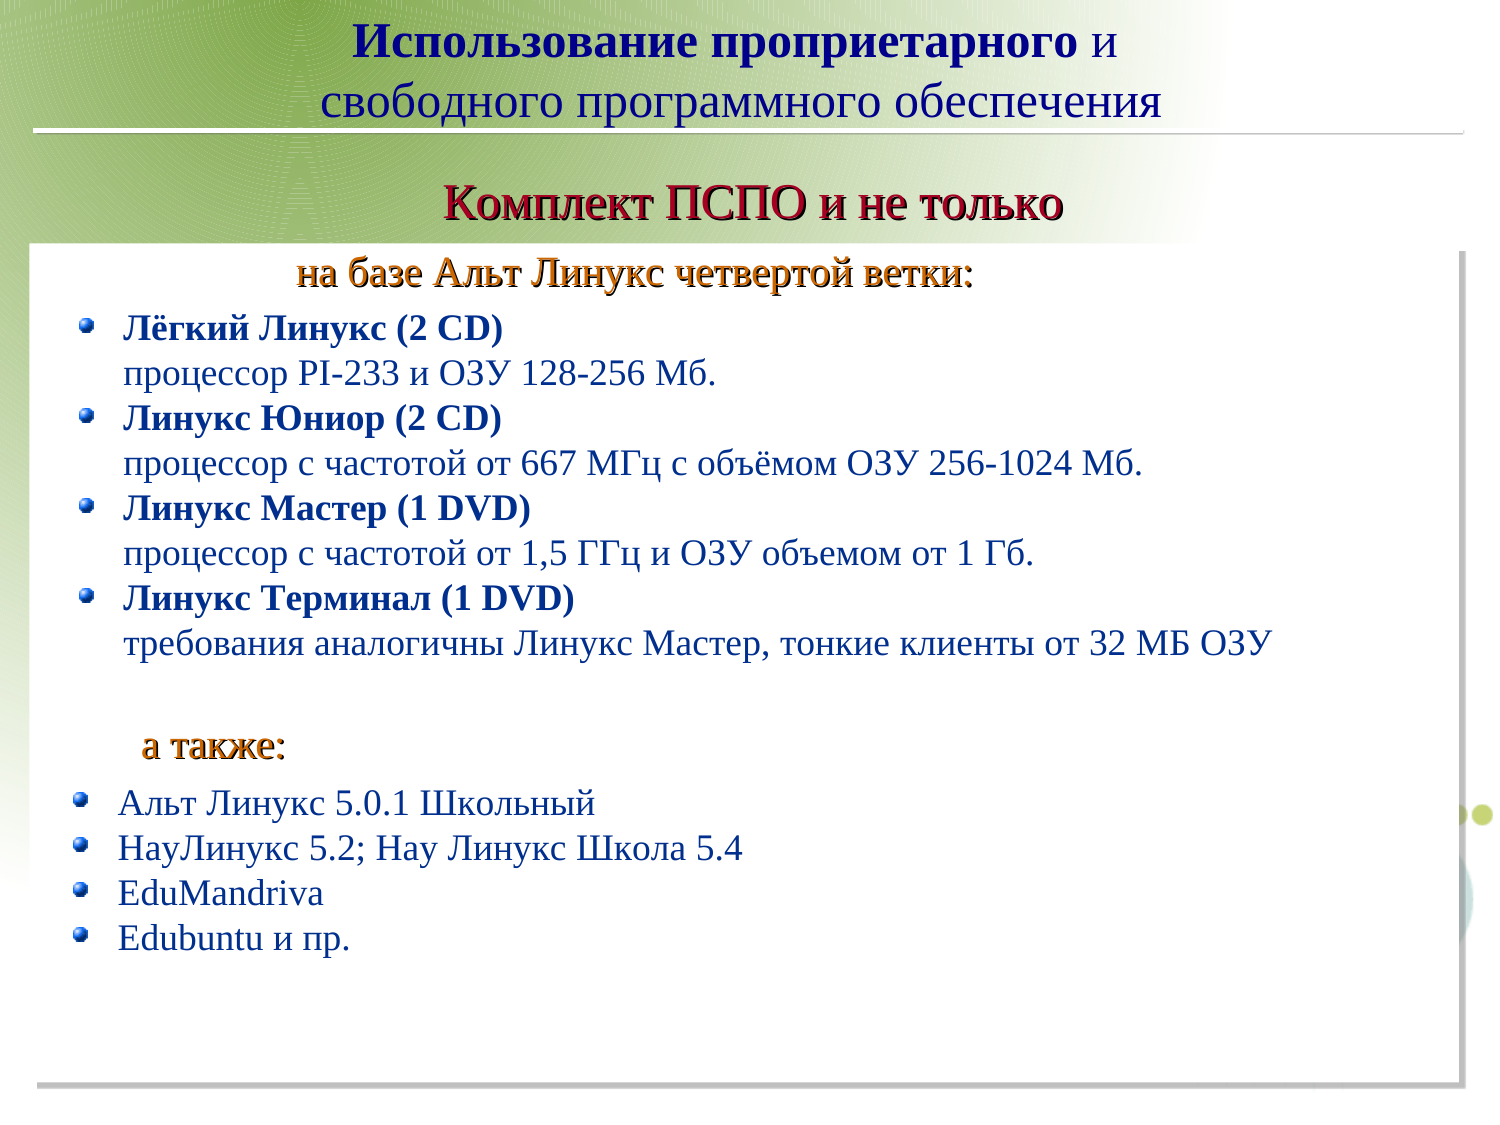

Использование проприетарного и
свободного программного обеспечения
Комплект ПСПО и не только
на базе Альт Линукс четвертой ветки:
Лёгкий Линукс (2 CD)
процессор PI-233 и ОЗУ 128-256 Мб.
Линукс Юниор (2 CD)
процессор с частотой от 667 МГц с объёмом ОЗУ 256-1024 Мб.
Линукс Мастер (1 DVD)
процессор с частотой от 1,5 ГГц и ОЗУ объемом от 1 Гб.
Линукс Терминал (1 DVD)
требования аналогичны Линукс Мастер, тонкие клиенты от 32 МБ ОЗУ
а также:
Альт Линукс 5.0.1 Школьный
НауЛинукс 5.2; Нау Линукс Школа 5.4
EduMandriva
Edubuntu и пр.